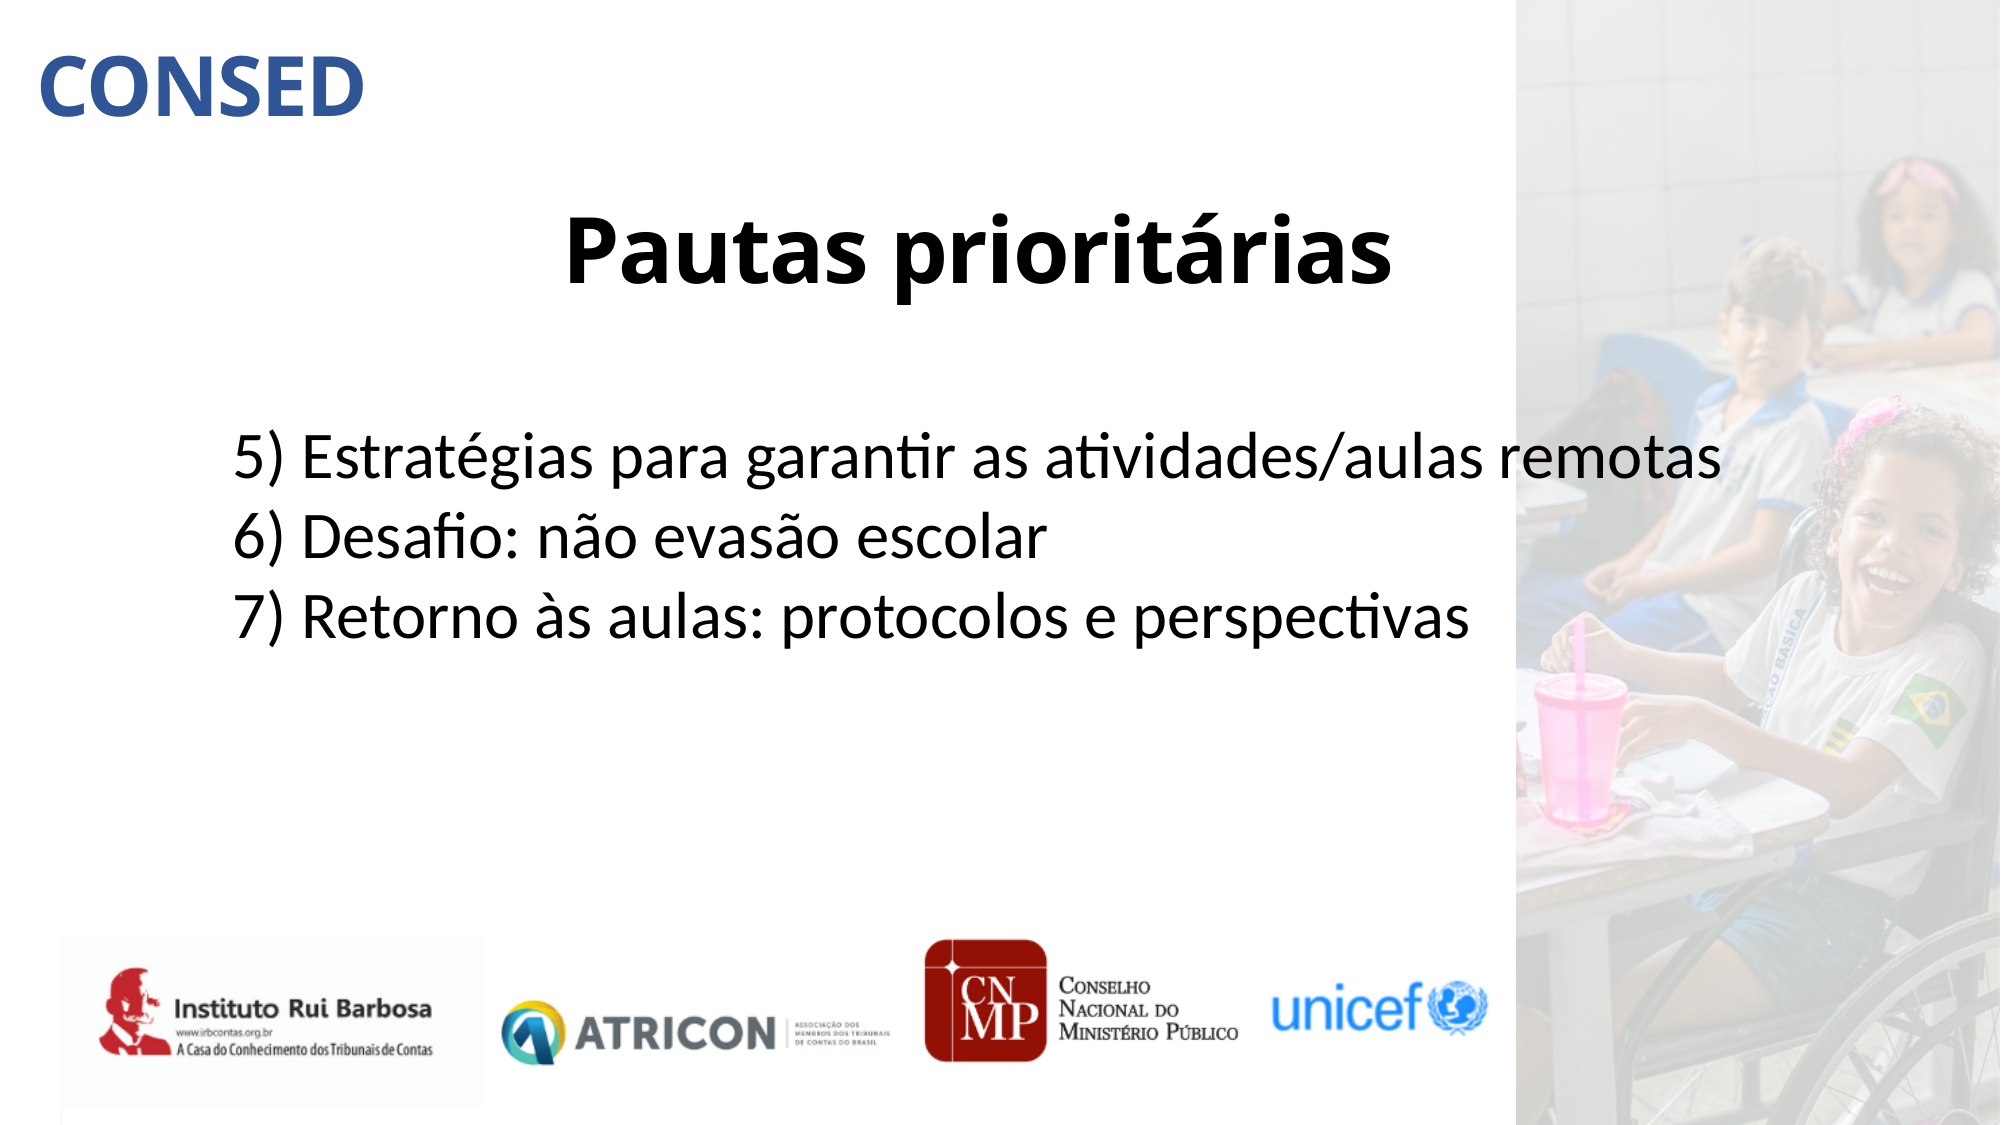

CONSED
Pautas prioritárias
5) Estratégias para garantir as atividades/aulas remotas
6) Desafio: não evasão escolar
7) Retorno às aulas: protocolos e perspectivas